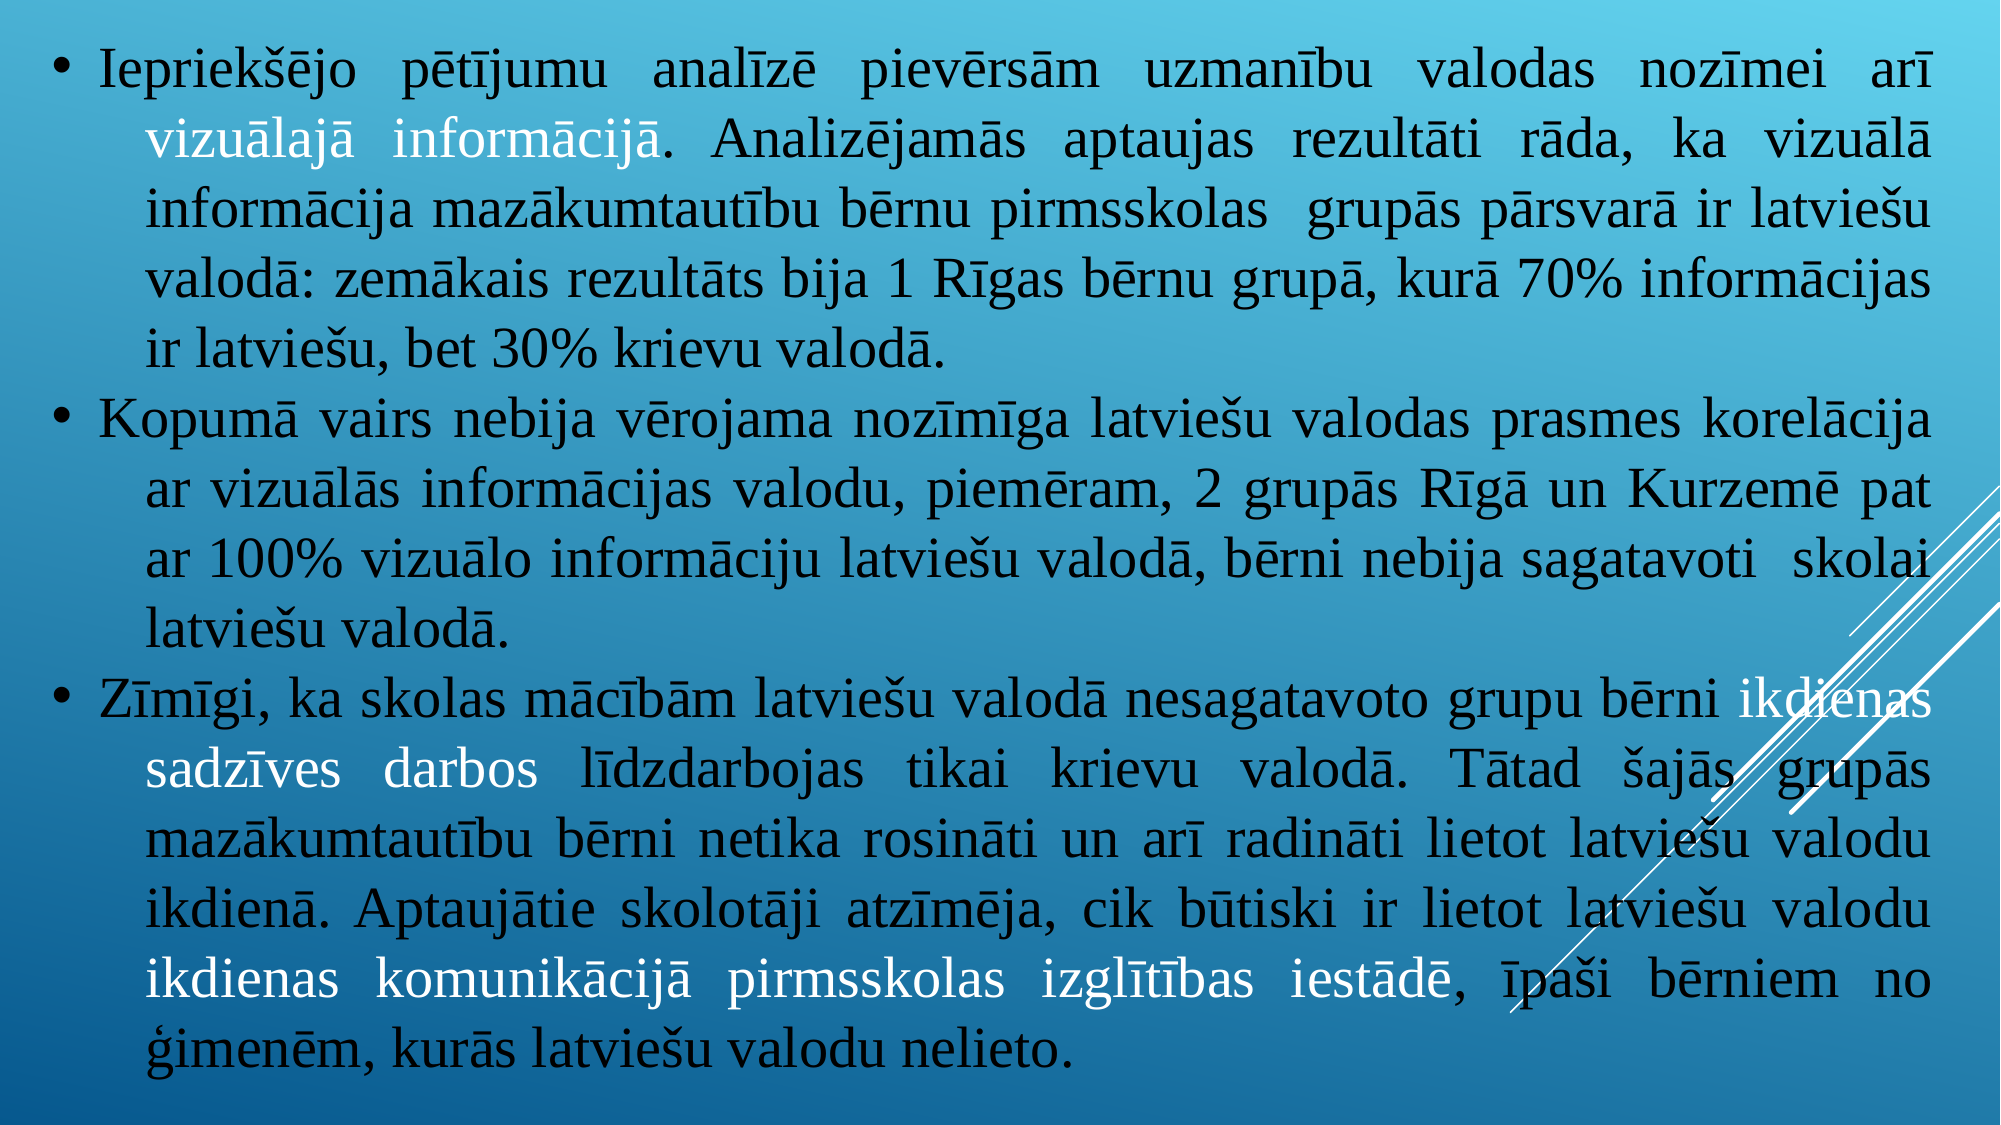

Iepriekšējo pētījumu analīzē pievērsām uzmanību valodas nozīmei arī vizuālajā informācijā. Analizējamās aptaujas rezultāti rāda, ka vizuālā informācija mazākumtautību bērnu pirmsskolas grupās pārsvarā ir latviešu valodā: zemākais rezultāts bija 1 Rīgas bērnu grupā, kurā 70% informācijas ir latviešu, bet 30% krievu valodā.
Kopumā vairs nebija vērojama nozīmīga latviešu valodas prasmes korelācija ar vizuālās informācijas valodu, piemēram, 2 grupās Rīgā un Kurzemē pat ar 100% vizuālo informāciju latviešu valodā, bērni nebija sagatavoti skolai latviešu valodā.
Zīmīgi, ka skolas mācībām latviešu valodā nesagatavoto grupu bērni ikdienas sadzīves darbos līdzdarbojas tikai krievu valodā. Tātad šajās grupās mazākumtautību bērni netika rosināti un arī radināti lietot latviešu valodu ikdienā. Aptaujātie skolotāji atzīmēja, cik būtiski ir lietot latviešu valodu ikdienas komunikācijā pirmsskolas izglītības iestādē, īpaši bērniem no ģimenēm, kurās latviešu valodu nelieto.